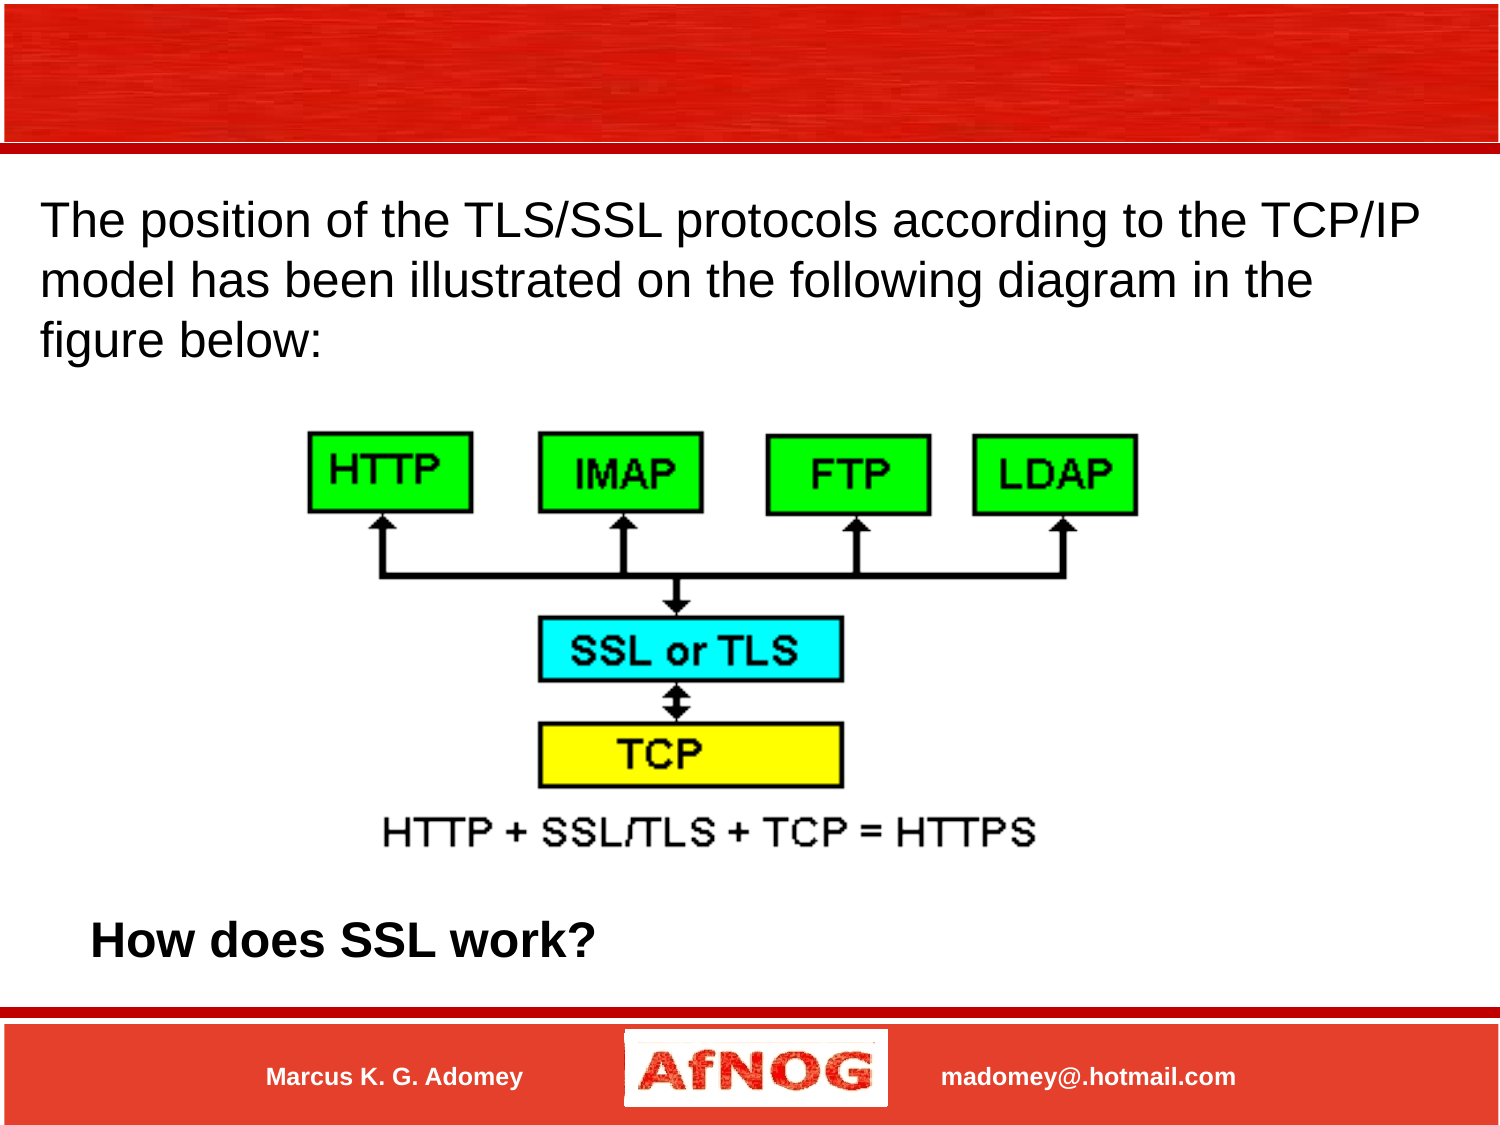

The position of the TLS/SSL protocols according to the TCP/IP model has been illustrated on the following diagram in the figure below:
How does SSL work?